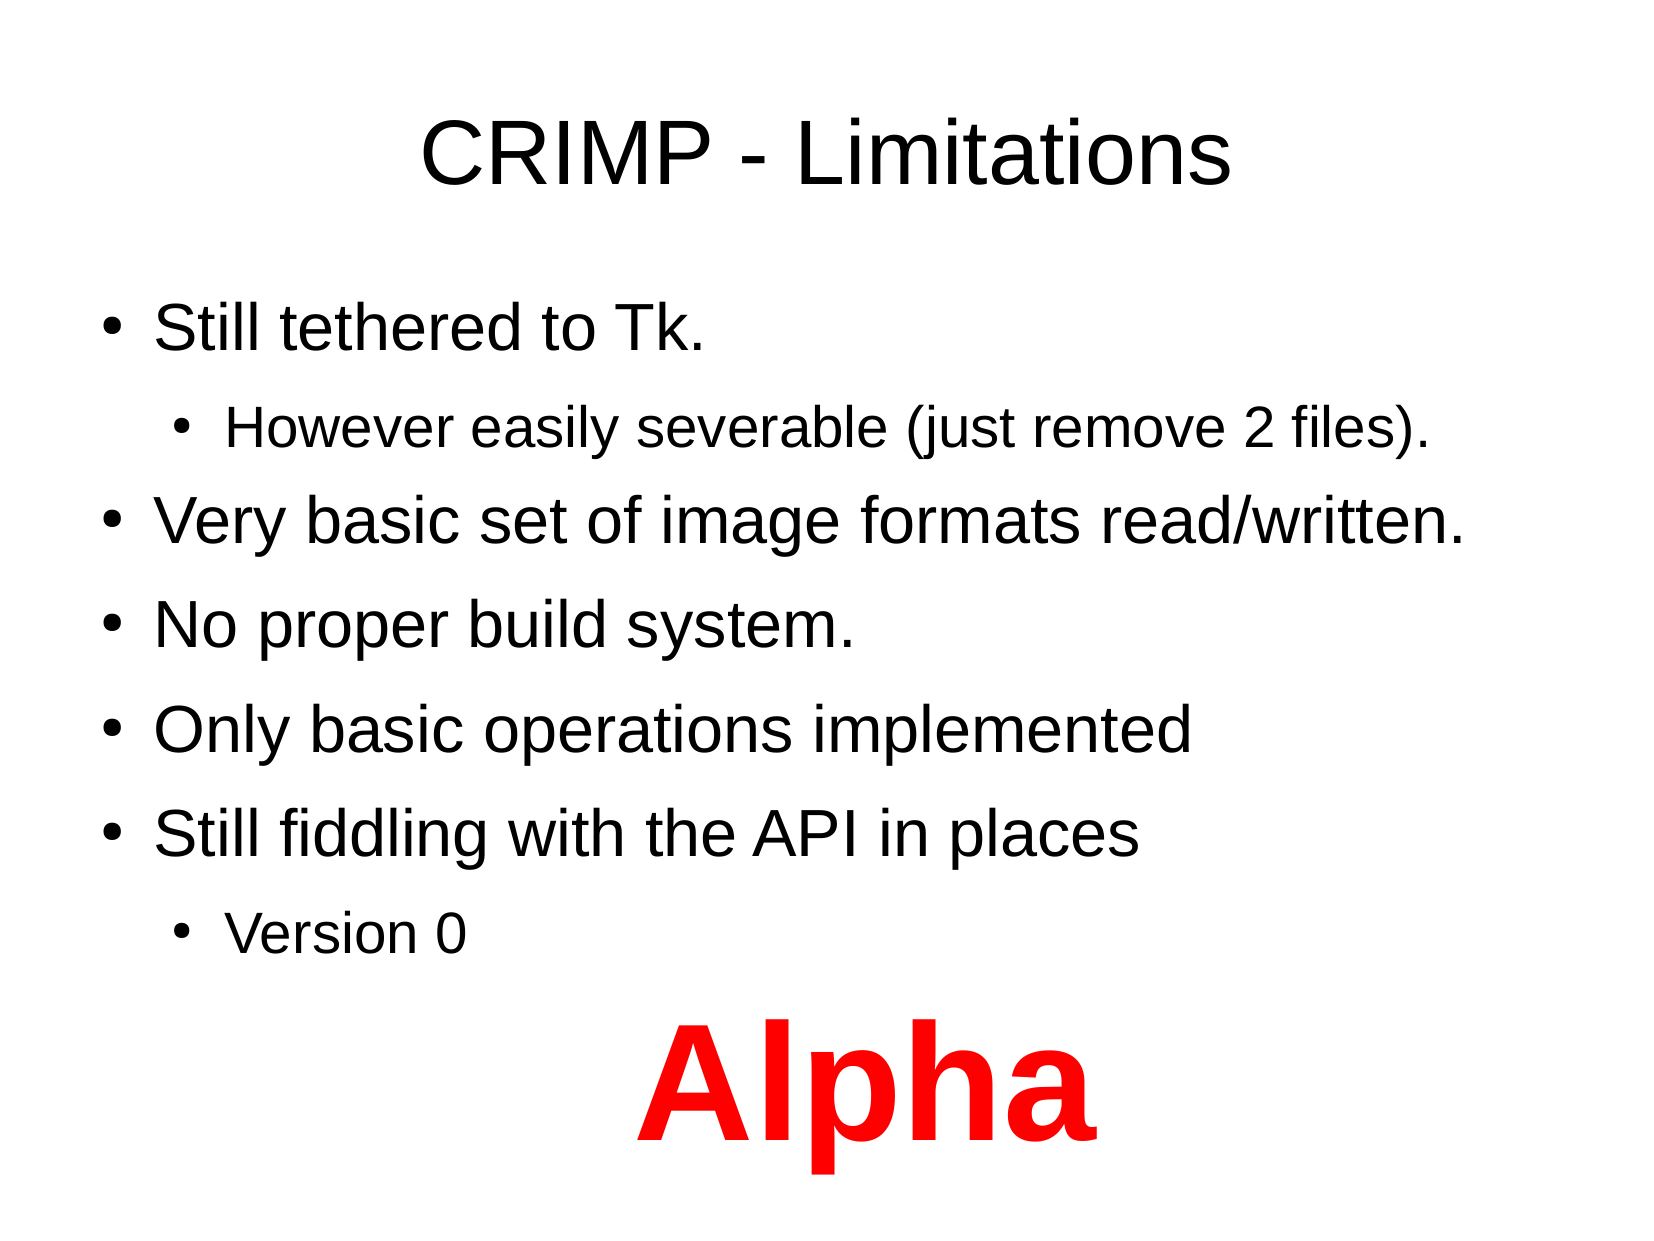

# CRIMP - Limitations
Still tethered to Tk.
However easily severable (just remove 2 files).
Very basic set of image formats read/written.
No proper build system.
Only basic operations implemented
Still fiddling with the API in places
Version 0
Alpha